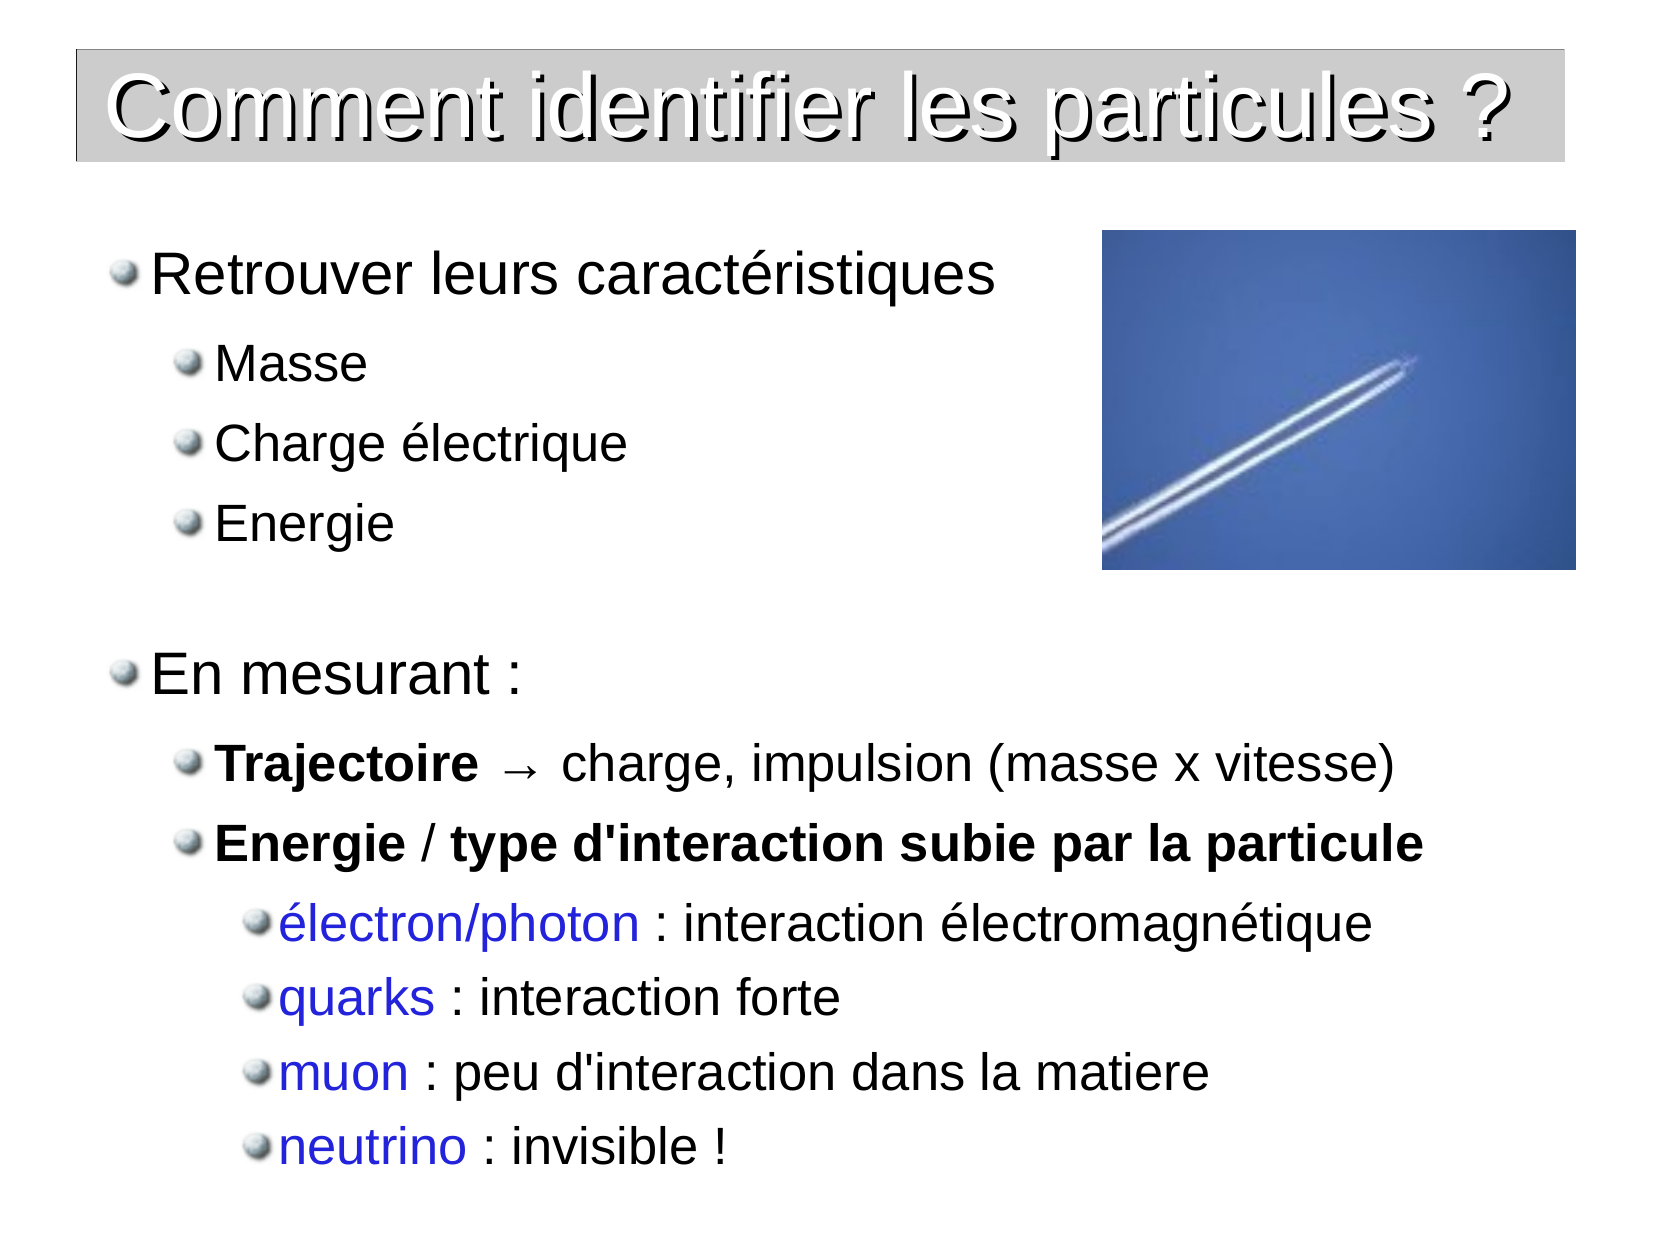

# Comment identifier les particules ?
Retrouver leurs caractéristiques
Masse
Charge électrique
Energie
En mesurant :
Trajectoire → charge, impulsion (masse x vitesse)
Energie / type d'interaction subie par la particule
électron/photon : interaction électromagnétique
quarks : interaction forte
muon : peu d'interaction dans la matiere
neutrino : invisible !